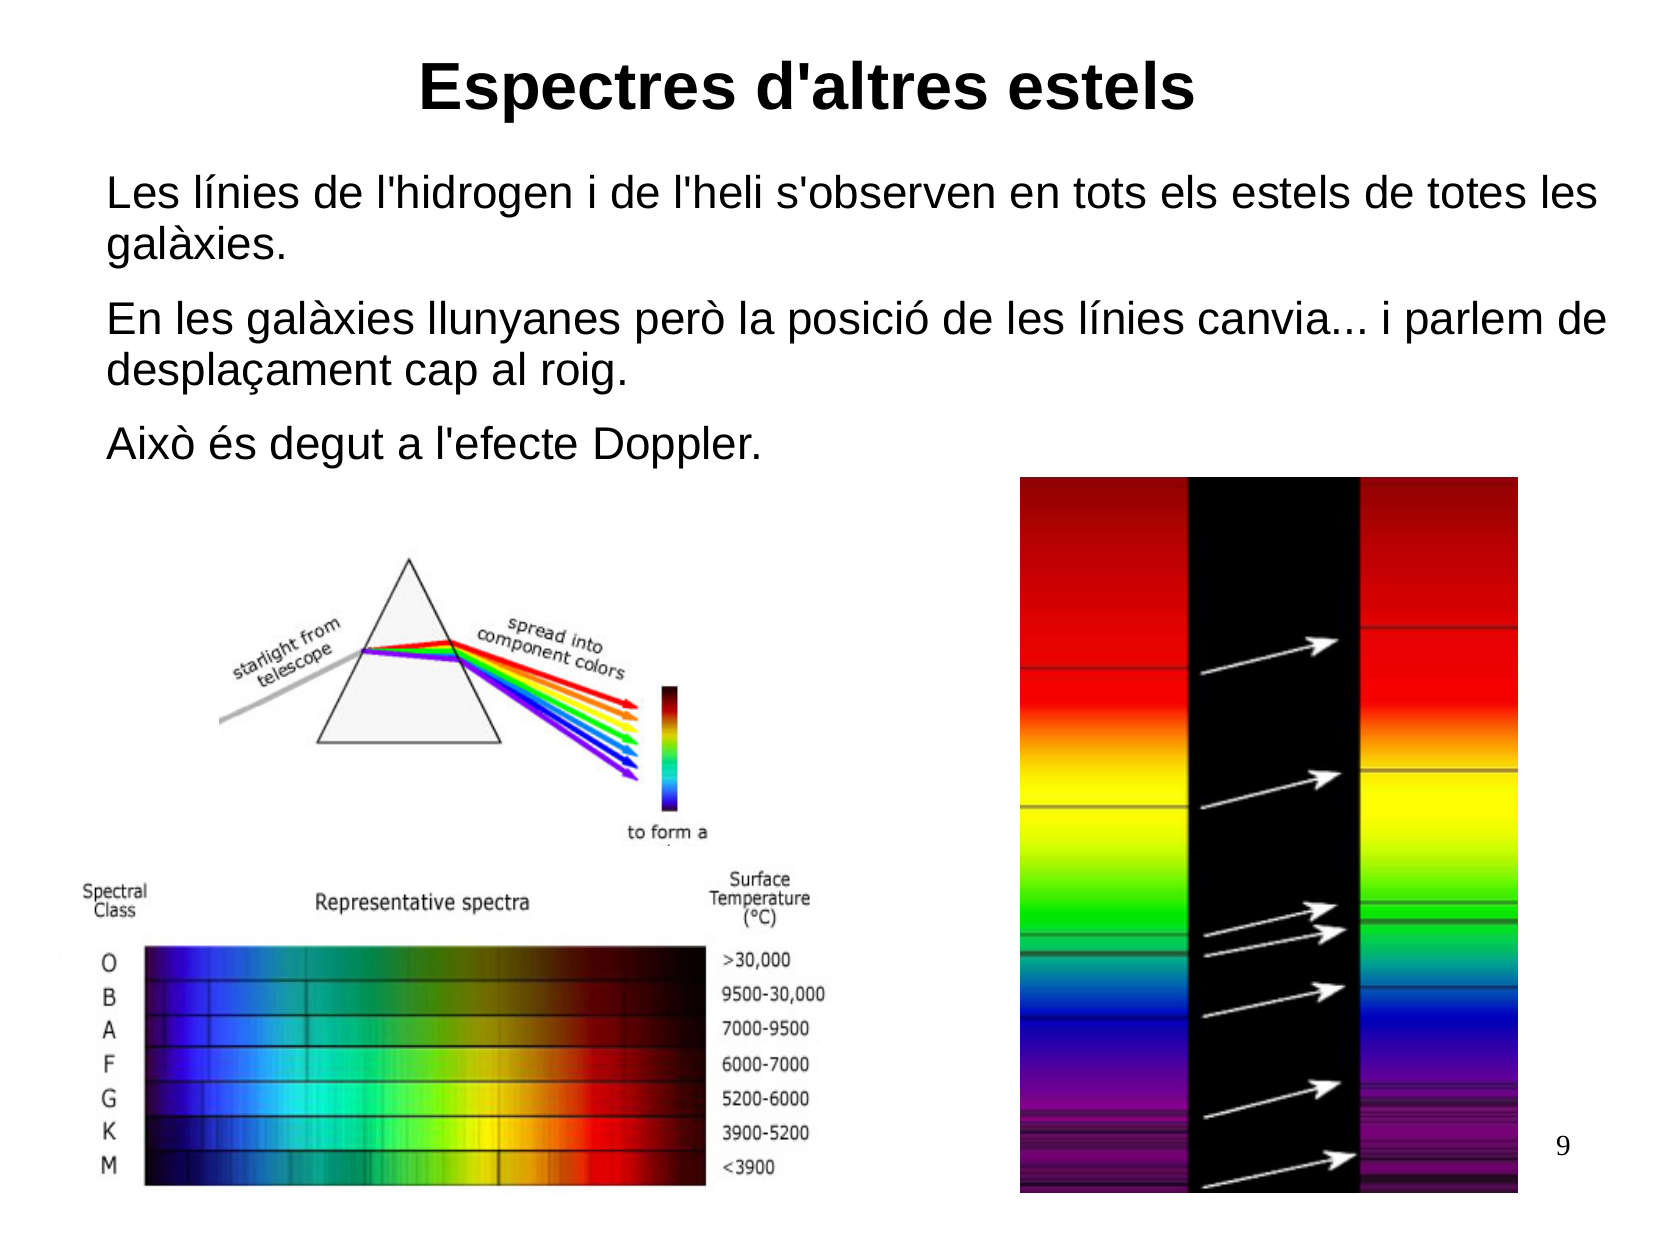

Espectres d'altres estels
Les línies de l'hidrogen i de l'heli s'observen en tots els estels de totes les galàxies.
En les galàxies llunyanes però la posició de les línies canvia... i parlem de desplaçament cap al roig.
Això és degut a l'efecte Doppler.
9